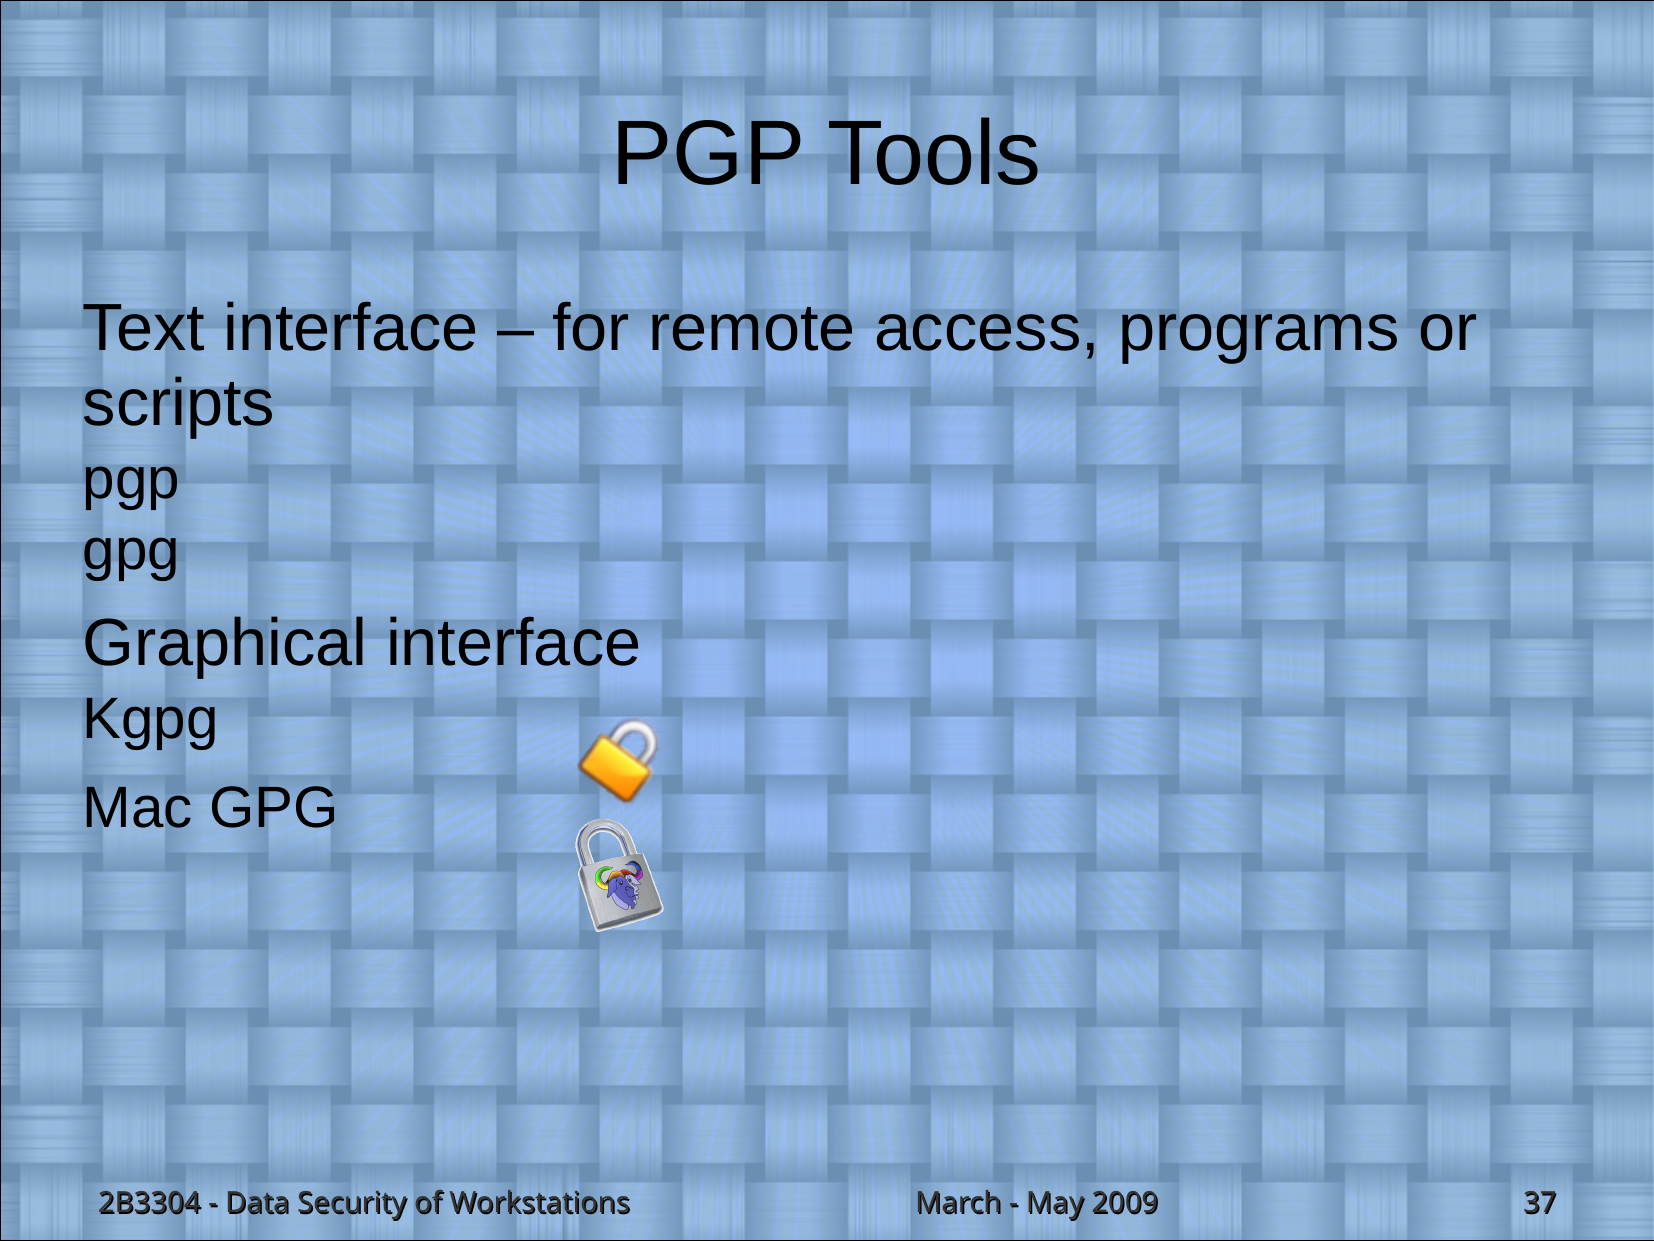

# PGP Tools
Text interface – for remote access, programs or scripts
pgp
gpg
Graphical interface
Kgpg
Mac GPG